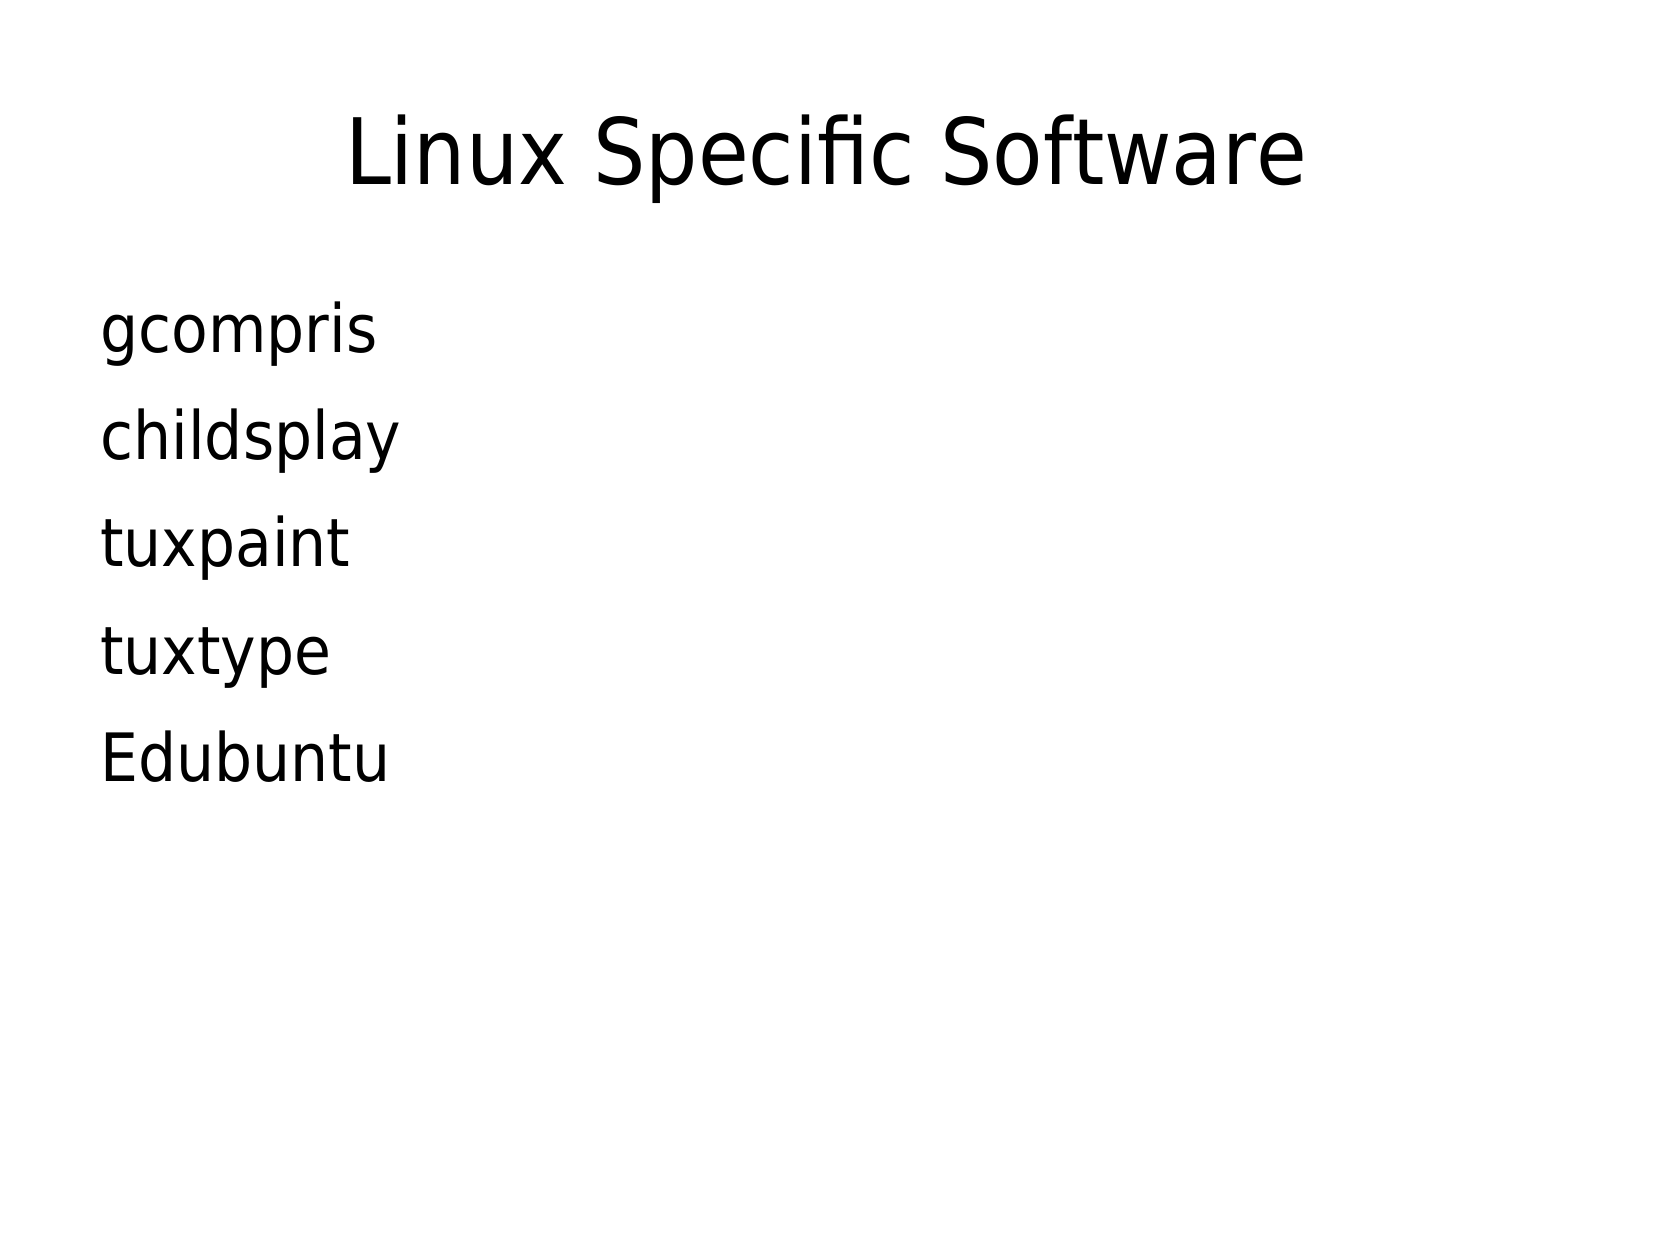

# Linux Specific Software
gcompris
childsplay
tuxpaint
tuxtype
Edubuntu